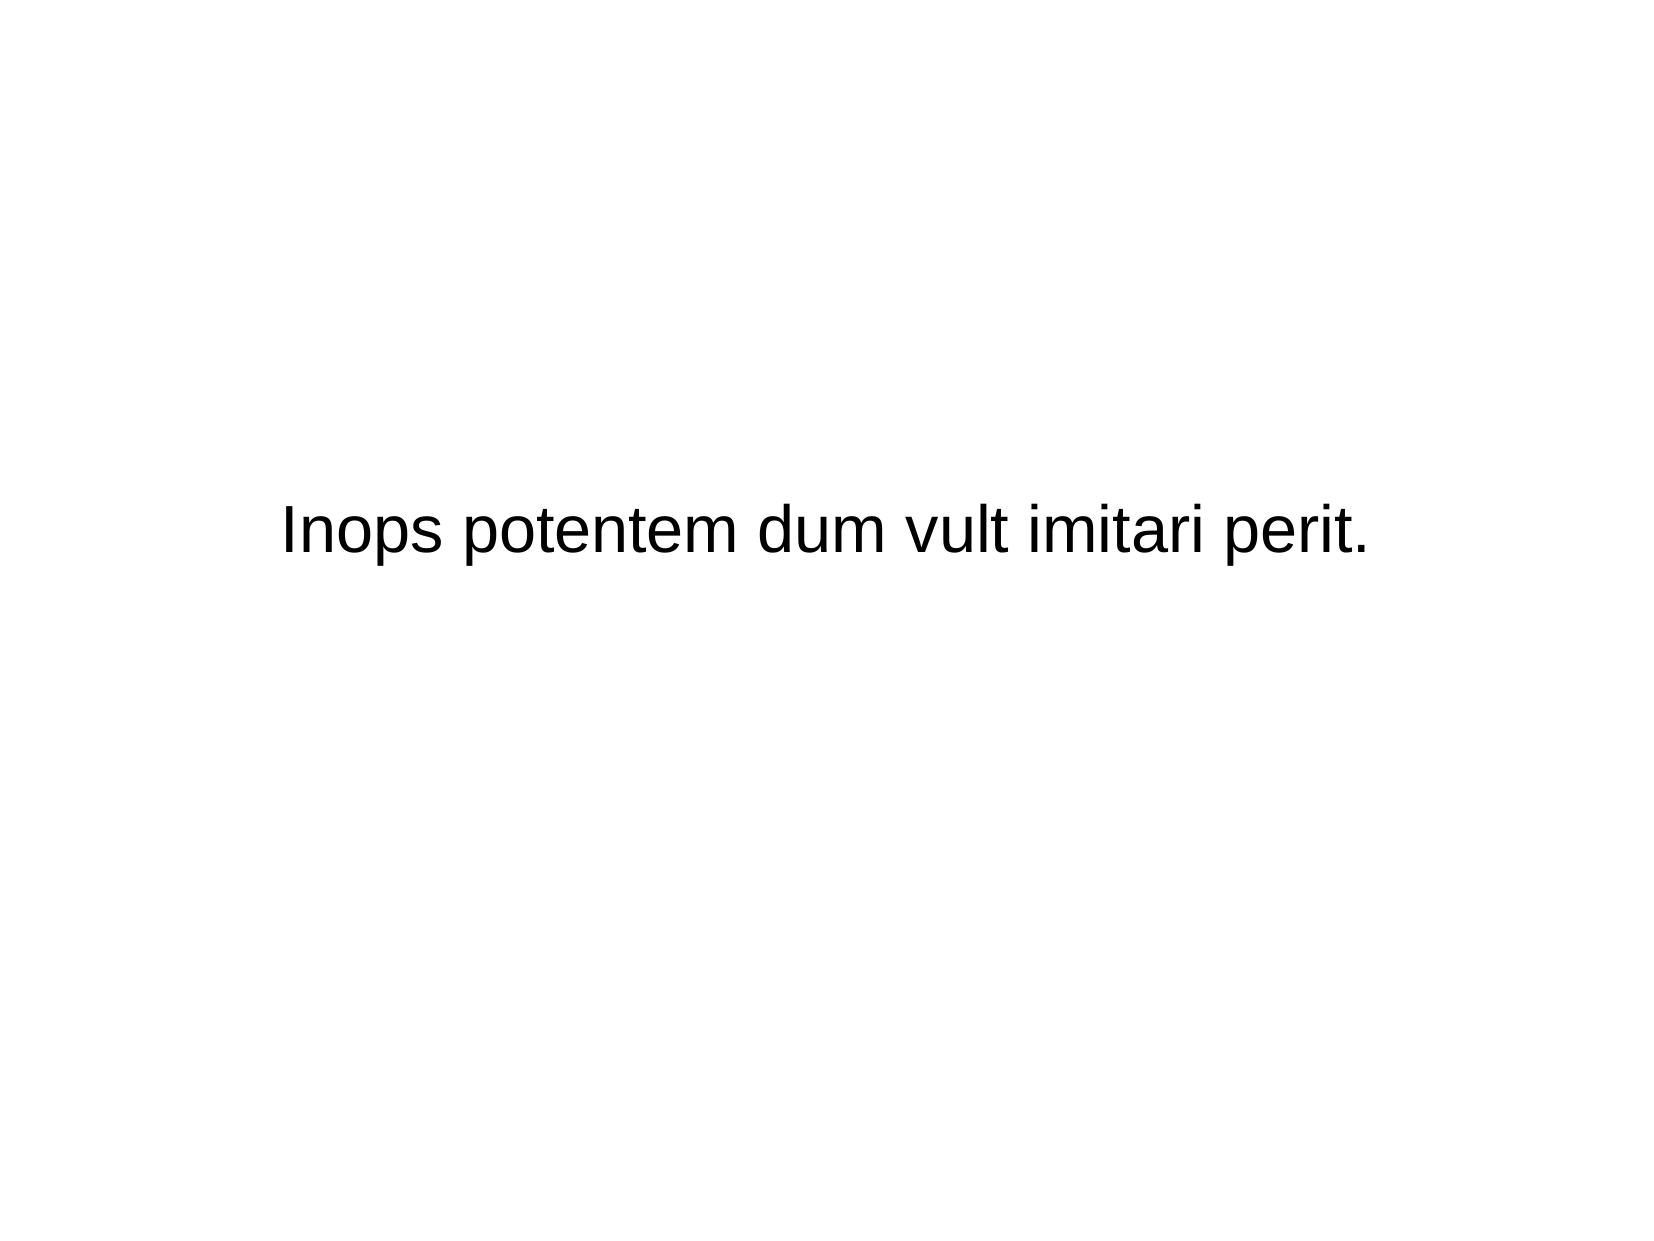

# Inops potentem dum vult imitari perit.